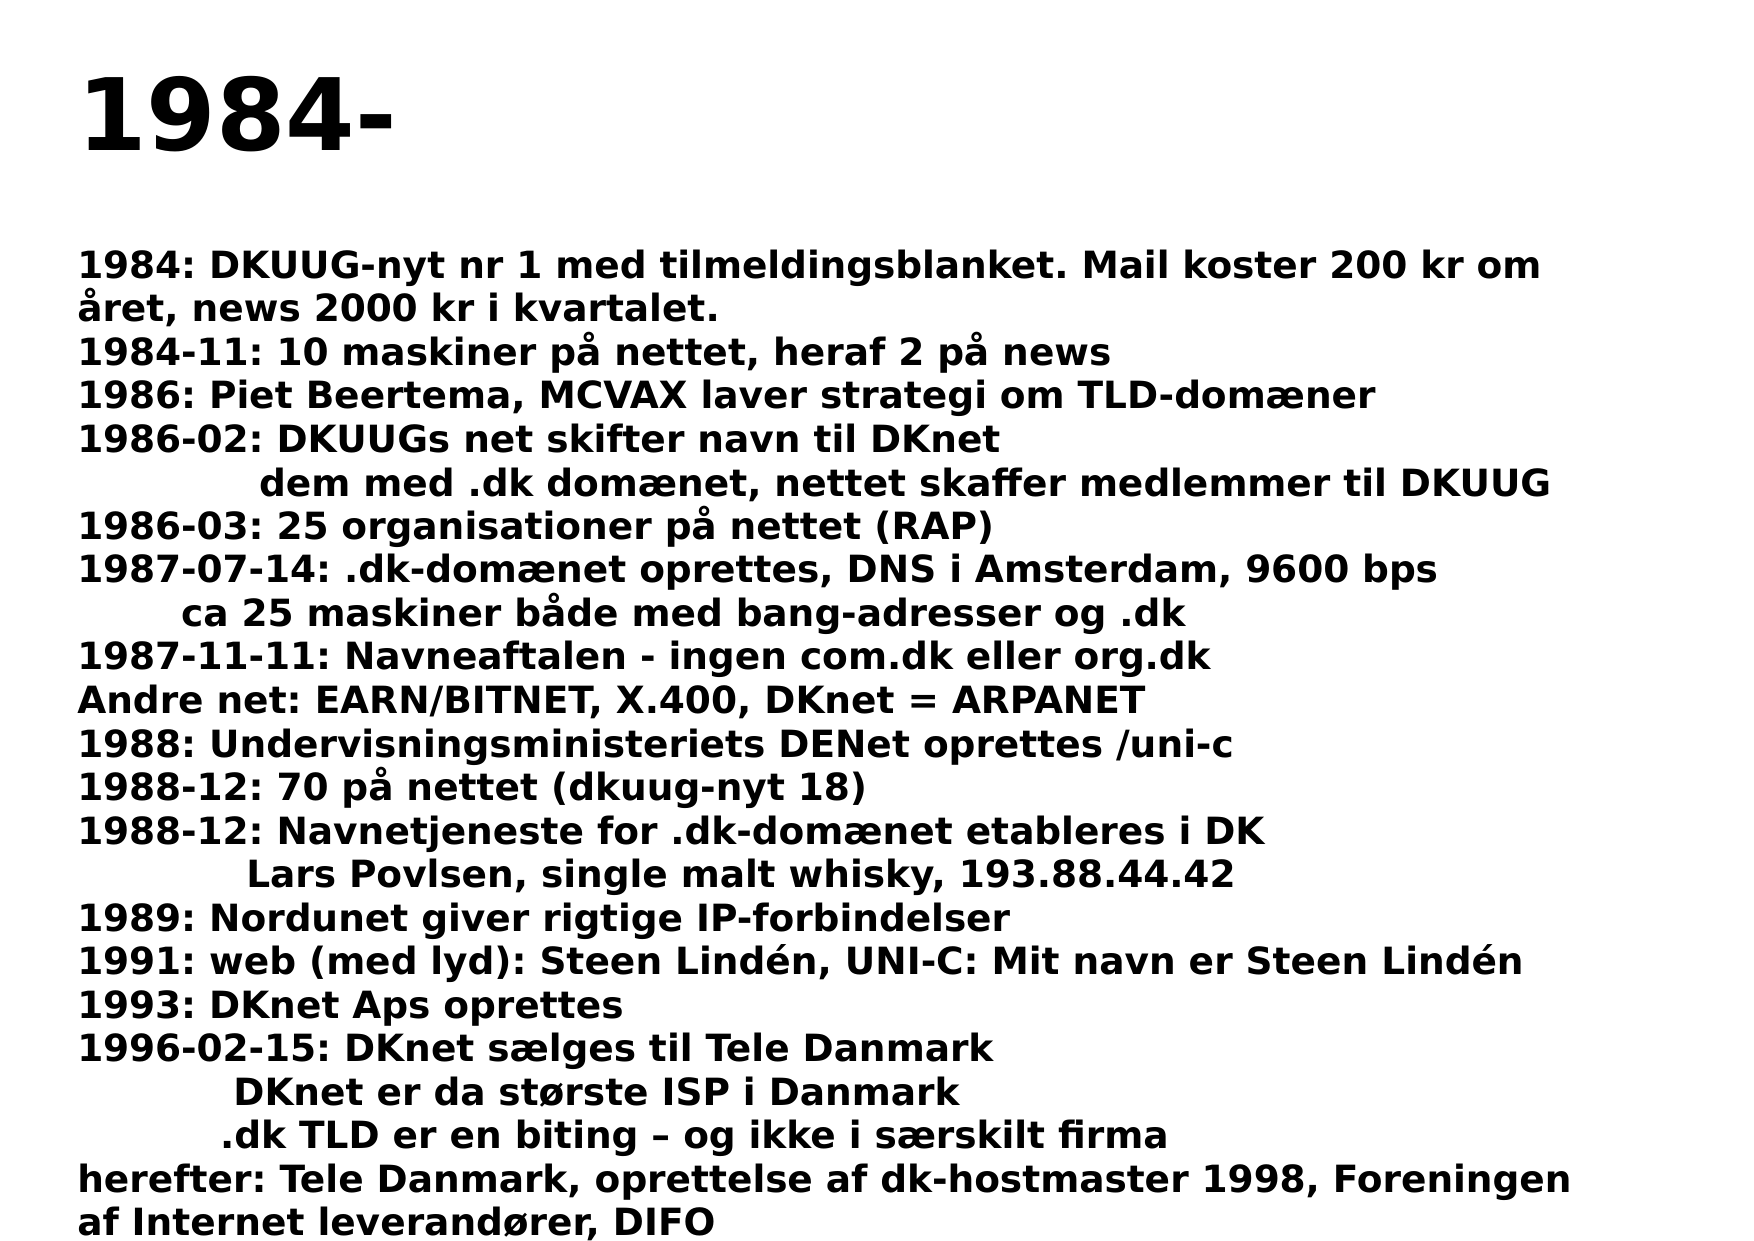

1984-
1984: DKUUG-nyt nr 1 med tilmeldingsblanket. Mail koster 200 kr om året, news 2000 kr i kvartalet.
1984-11: 10 maskiner på nettet, heraf 2 på news
1986: Piet Beertema, MCVAX laver strategi om TLD-domæner
1986-02: DKUUGs net skifter navn til DKnet
 dem med .dk domænet, nettet skaffer medlemmer til DKUUG
1986-03: 25 organisationer på nettet (RAP)
1987-07-14: .dk-domænet oprettes, DNS i Amsterdam, 9600 bps
 ca 25 maskiner både med bang-adresser og .dk
1987-11-11: Navneaftalen - ingen com.dk eller org.dk Andre net: EARN/BITNET, X.400, DKnet = ARPANET
1988: Undervisningsministeriets DENet oprettes /uni-c
1988-12: 70 på nettet (dkuug-nyt 18)
1988-12: Navnetjeneste for .dk-domænet etableres i DK
 Lars Povlsen, single malt whisky, 193.88.44.42
1989: Nordunet giver rigtige IP-forbindelser
1991: web (med lyd): Steen Lindén, UNI-C: Mit navn er Steen Lindén
1993: DKnet Aps oprettes
1996-02-15: DKnet sælges til Tele Danmark
 DKnet er da største ISP i Danmark
 .dk TLD er en biting – og ikke i særskilt firma
herefter: Tele Danmark, oprettelse af dk-hostmaster 1998, Foreningen af Internet leverandører, DIFO